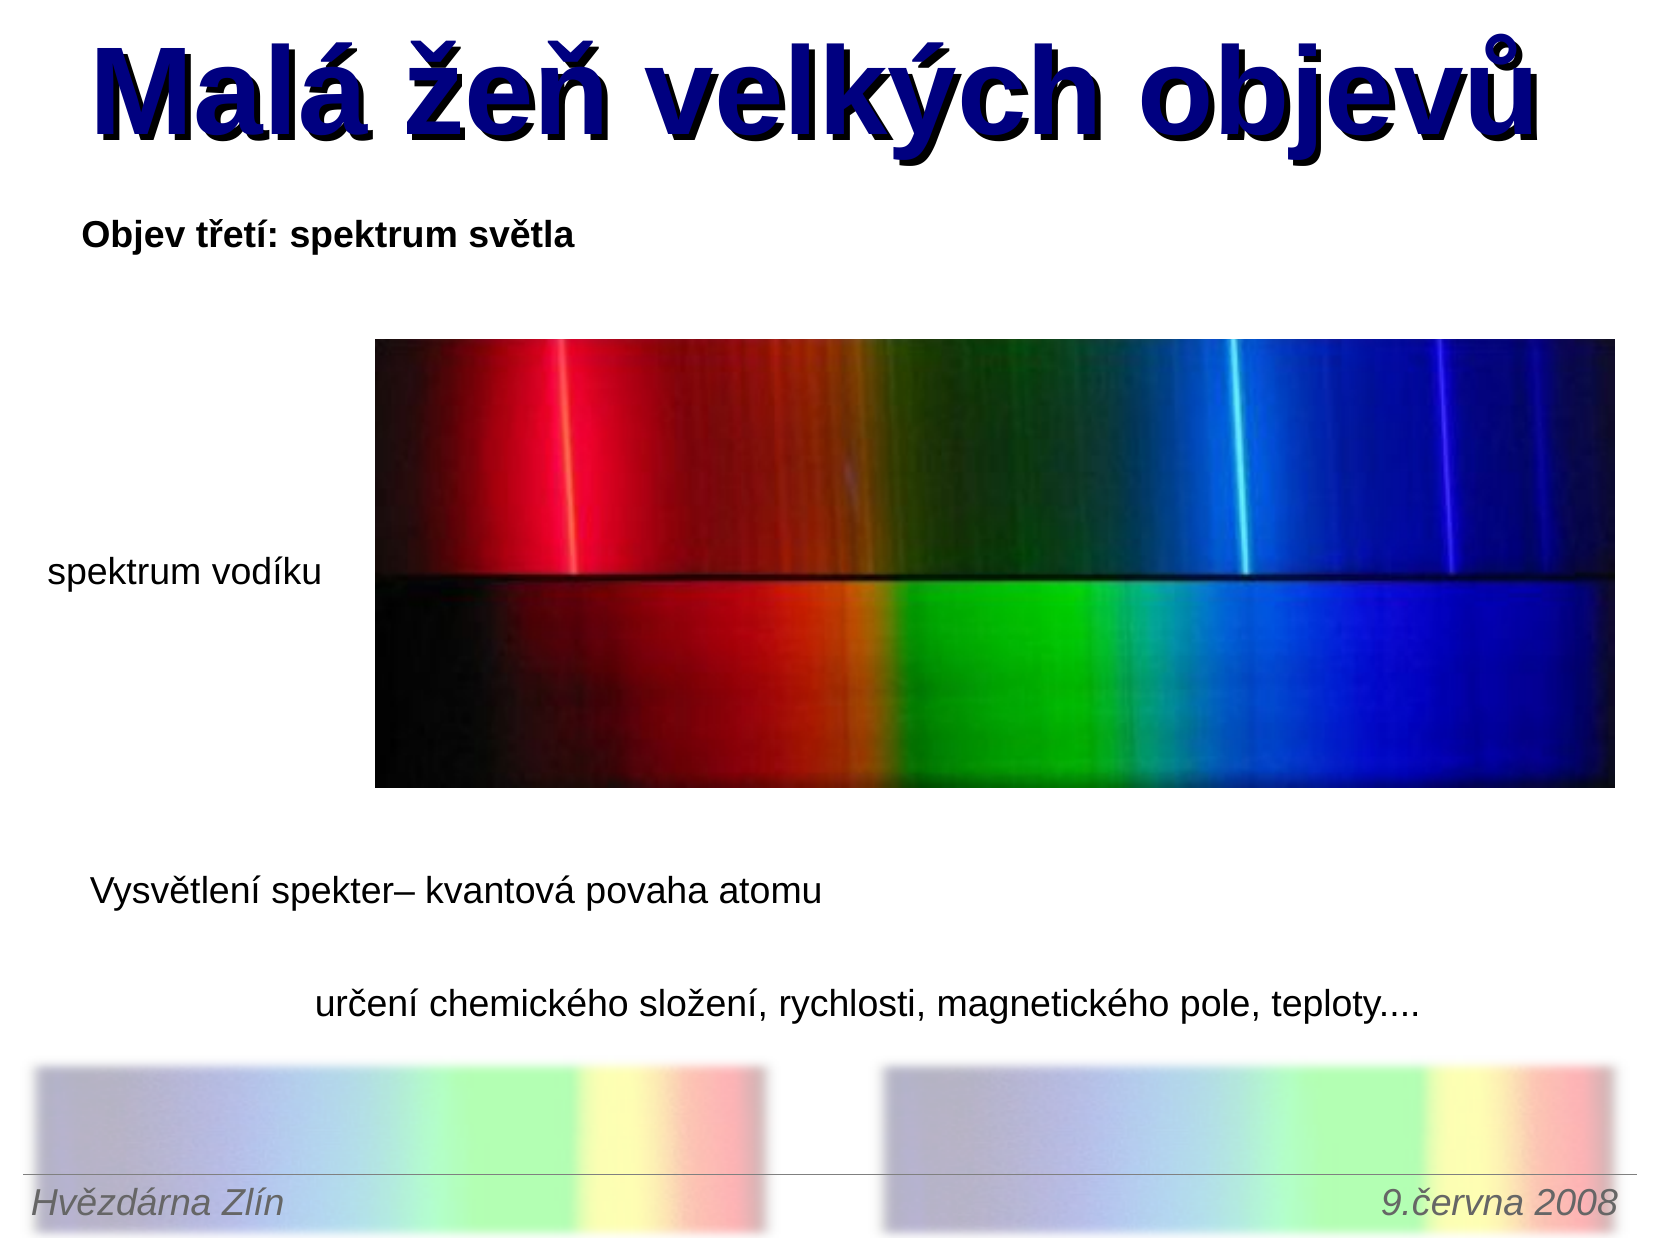

Malá žeň velkých objevů
Objev třetí: spektrum světla
spektrum vodíku
Vysvětlení spekter– kvantová povaha atomu
určení chemického složení, rychlosti, magnetického pole, teploty....
Hvězdárna Zlín															9.června 2008